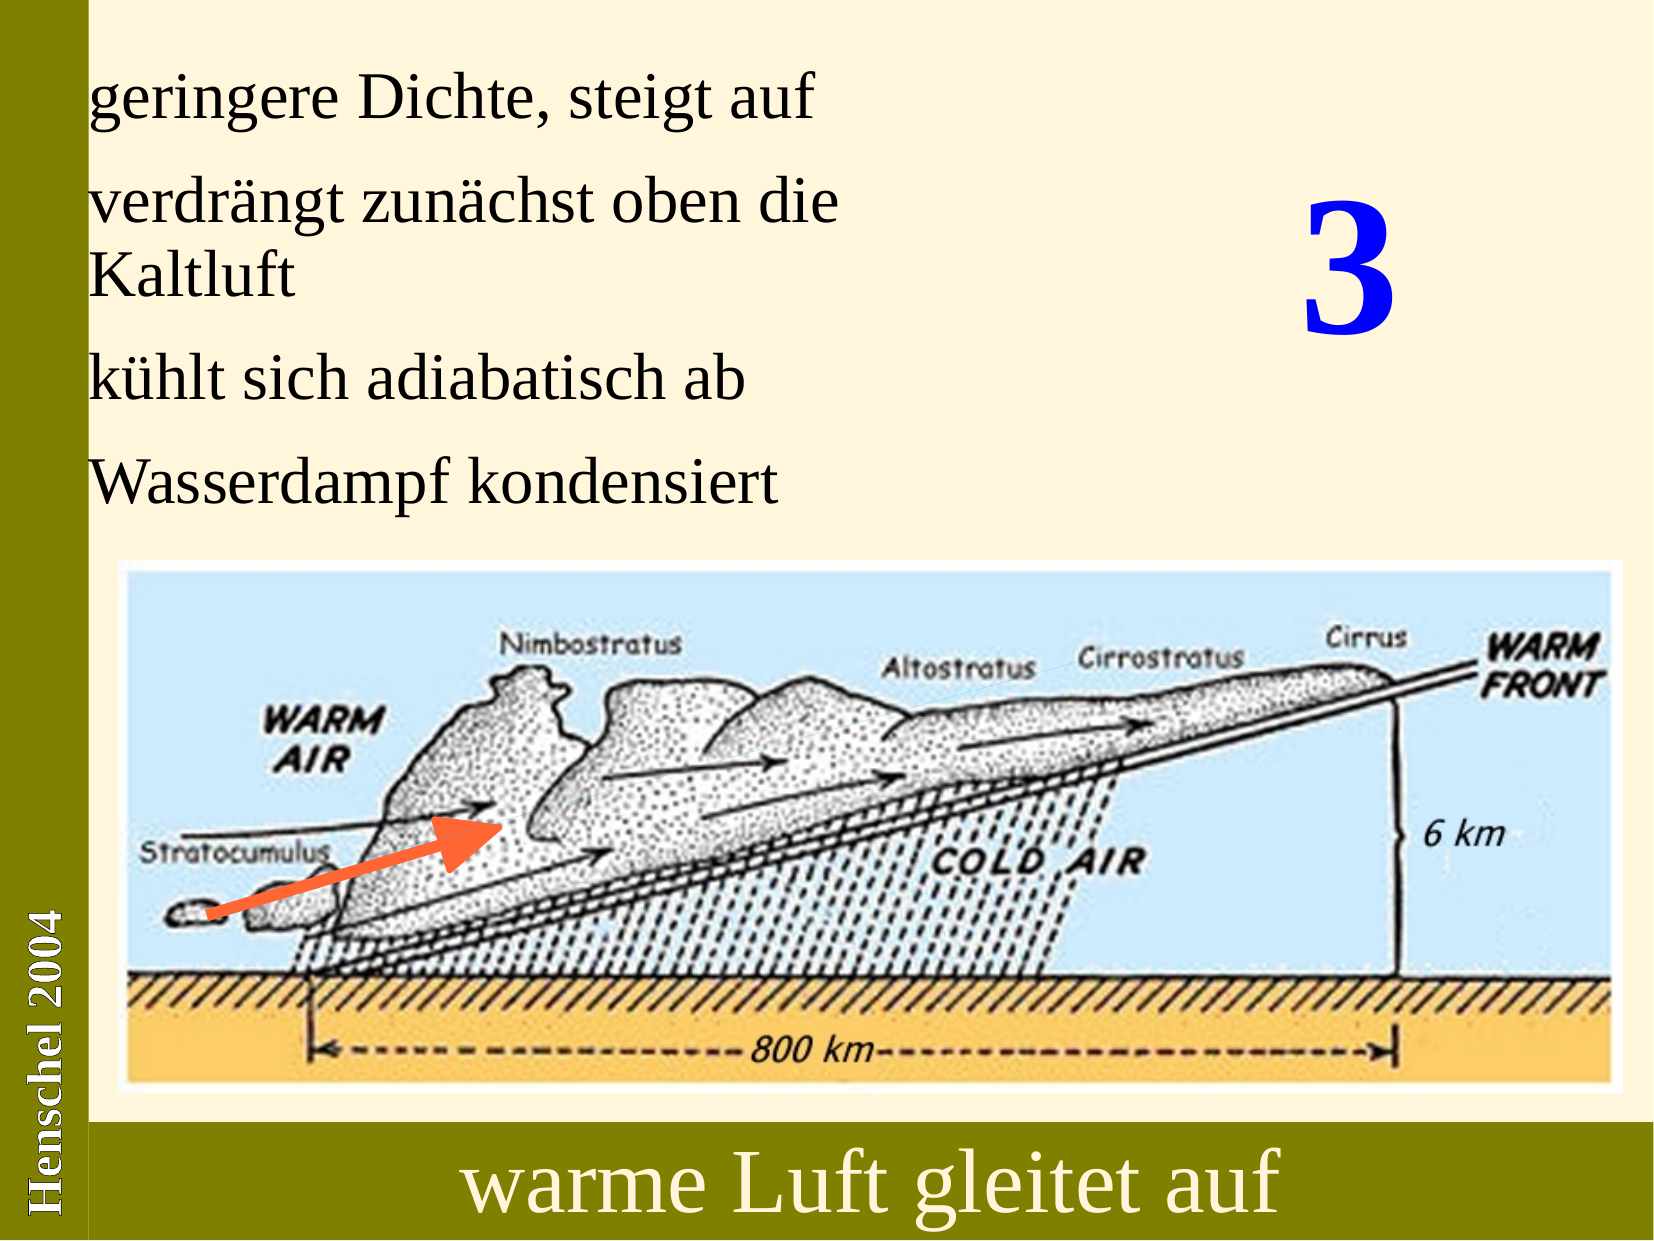

geringere Dichte, steigt auf
verdrängt zunächst oben die Kaltluft
kühlt sich adiabatisch ab
Wasserdampf kondensiert
# warme Luft gleitet auf